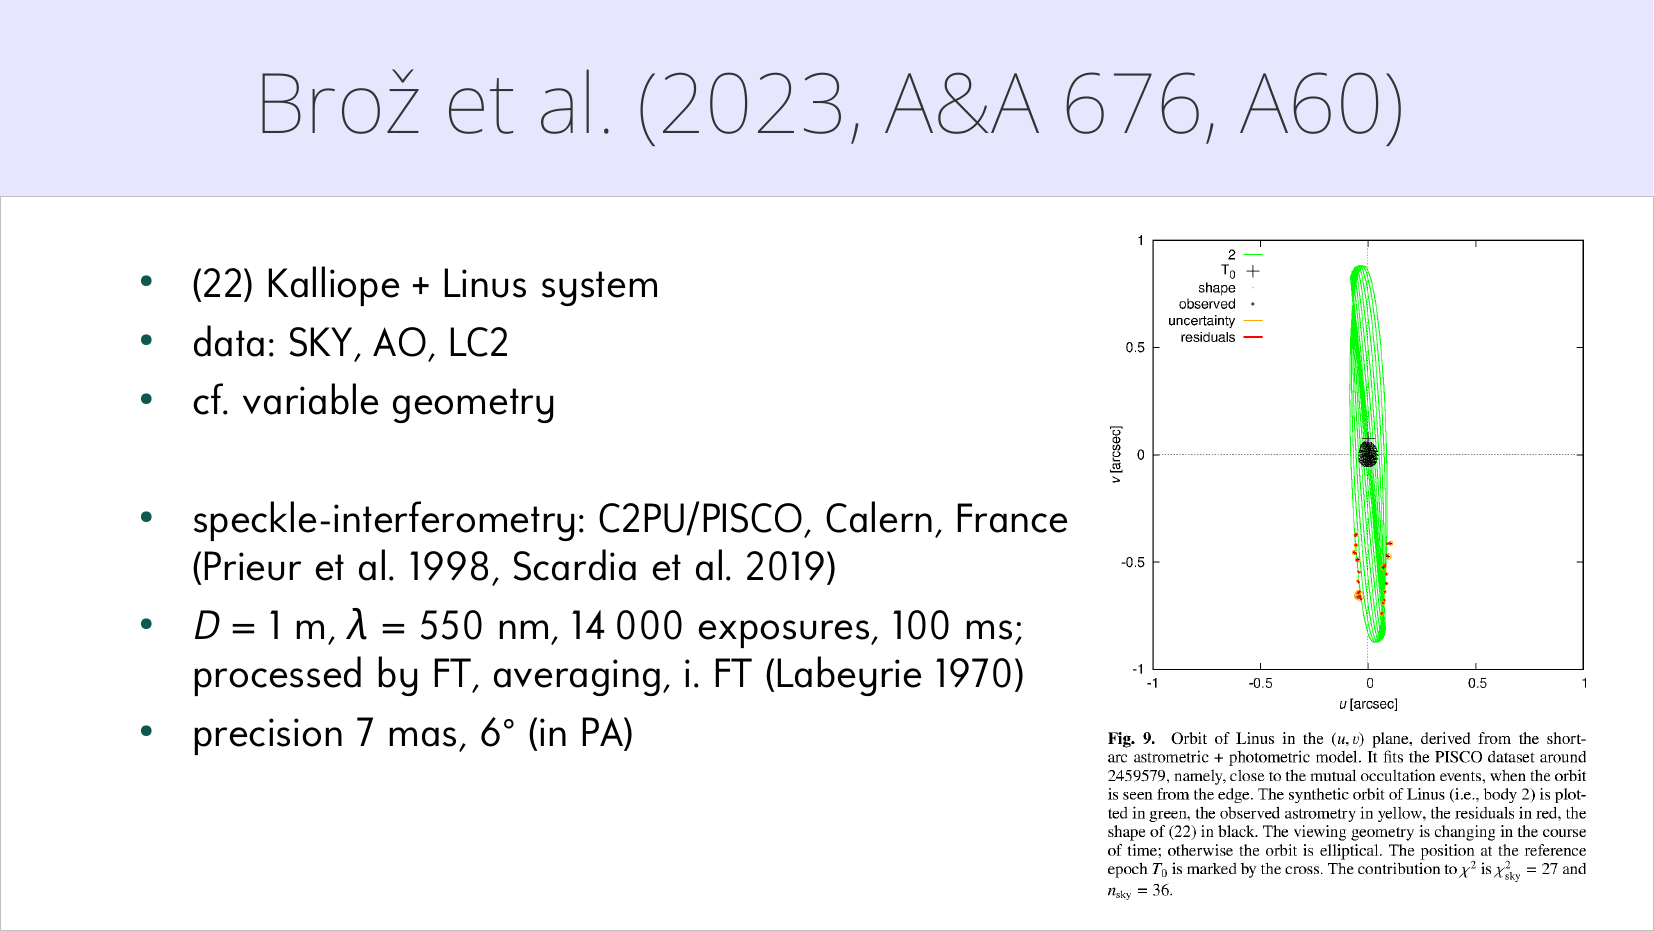

# Brož et al. (2023, A&A 676, A60)
(22) Kalliope + Linus system
data: SKY, AO, LC2
cf. variable geometry
speckle-interferometry: C2PU/PISCO, Calern, France (Prieur et al. 1998, Scardia et al. 2019)
D = 1 m, λ = 550 nm, 14 000 exposures, 100 ms; processed by FT, averaging, i. FT (Labeyrie 1970)
precision 7 mas, 6° (in PA)